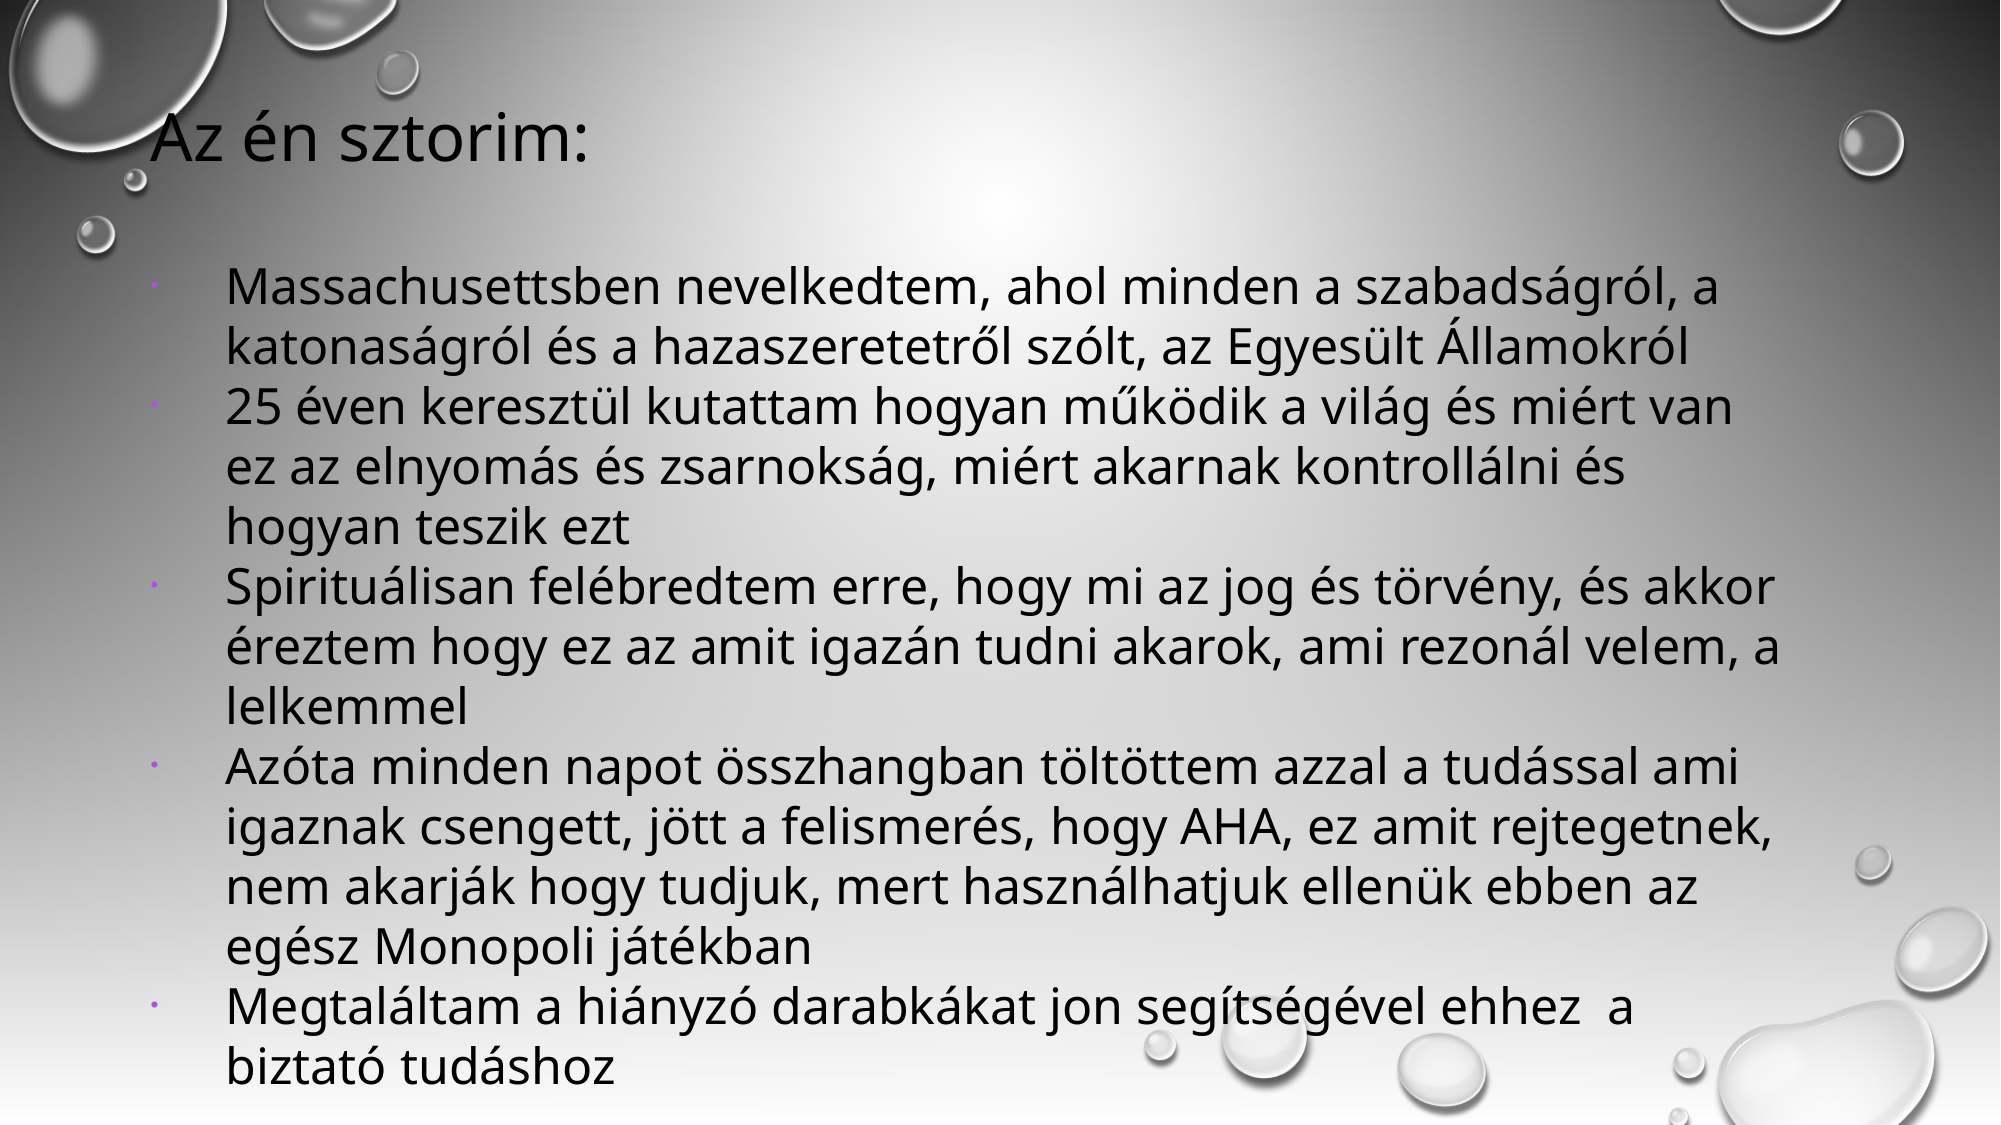

Az én sztorim:
Massachusettsben nevelkedtem, ahol minden a szabadságról, a katonaságról és a hazaszeretetről szólt, az Egyesült Államokról
25 éven keresztül kutattam hogyan működik a világ és miért van ez az elnyomás és zsarnokság, miért akarnak kontrollálni és hogyan teszik ezt
Spirituálisan felébredtem erre, hogy mi az jog és törvény, és akkor éreztem hogy ez az amit igazán tudni akarok, ami rezonál velem, a lelkemmel
Azóta minden napot összhangban töltöttem azzal a tudással ami igaznak csengett, jött a felismerés, hogy AHA, ez amit rejtegetnek, nem akarják hogy tudjuk, mert használhatjuk ellenük ebben az egész Monopoli játékban
Megtaláltam a hiányzó darabkákat jon segítségével ehhez a biztató tudáshoz